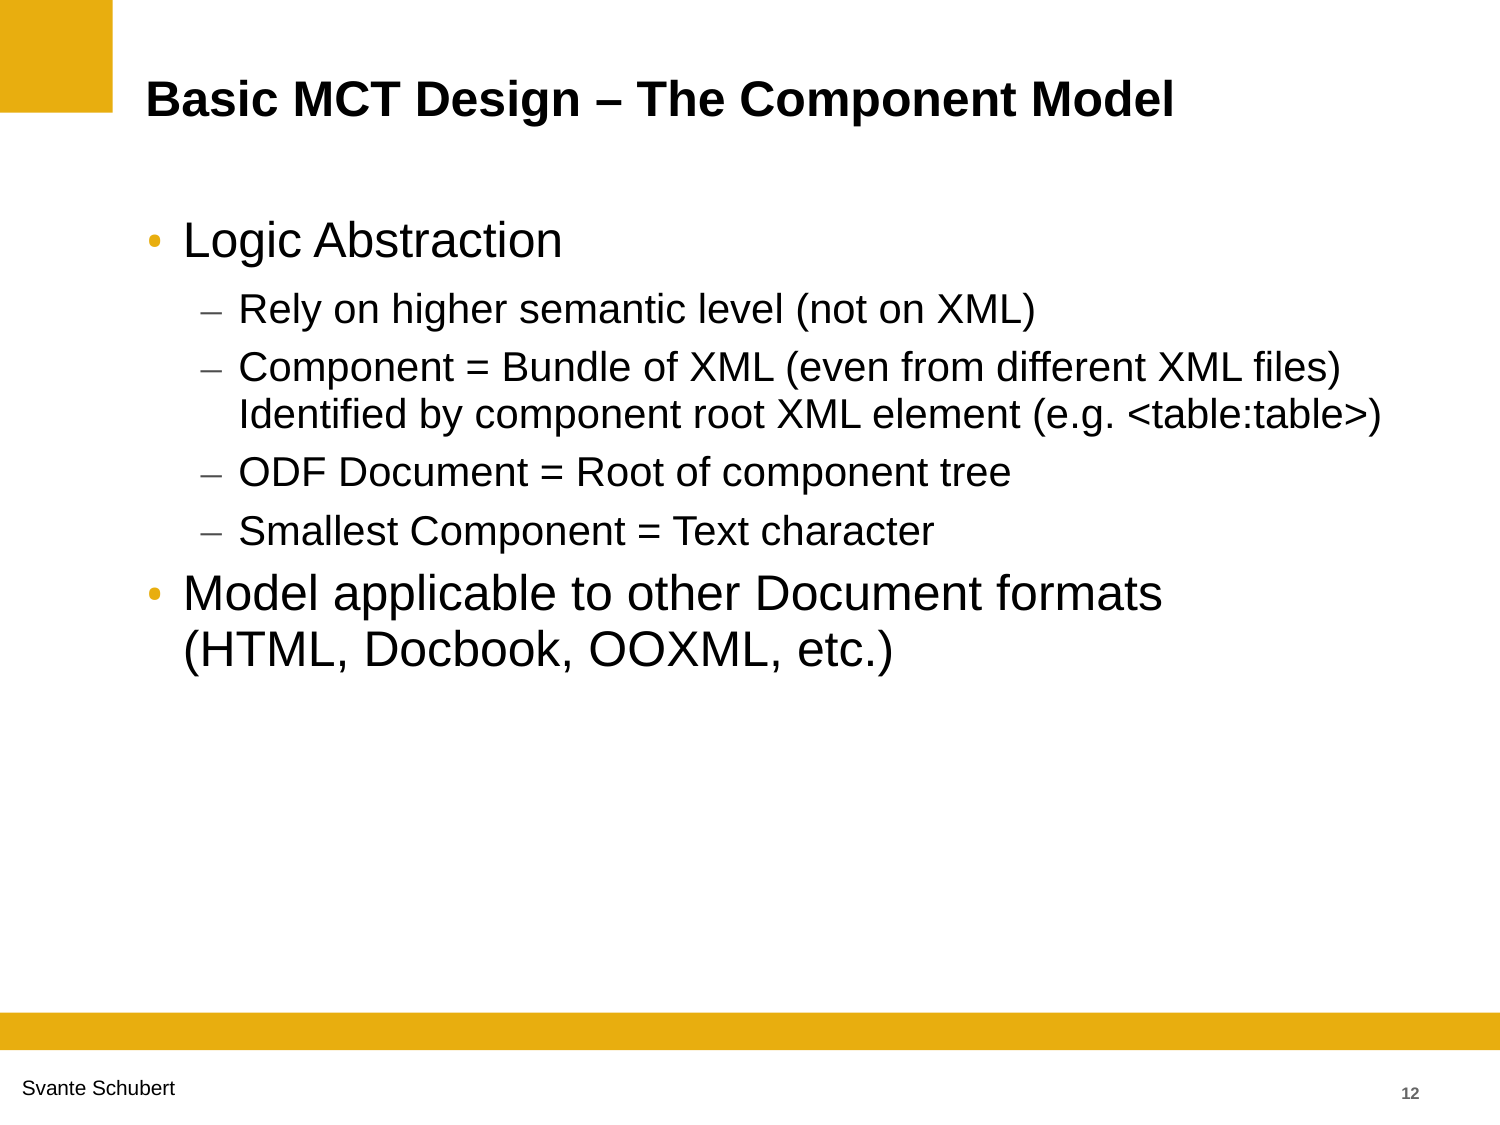

# Basic MCT Design – The Component Model
Logic Abstraction
Rely on higher semantic level (not on XML)
Component = Bundle of XML (even from different XML files)
Identified by component root XML element (e.g. <table:table>)
ODF Document = Root of component tree
Smallest Component = Text character
Model applicable to other Document formats
(HTML, Docbook, OOXML, etc.)
Svante Schubert